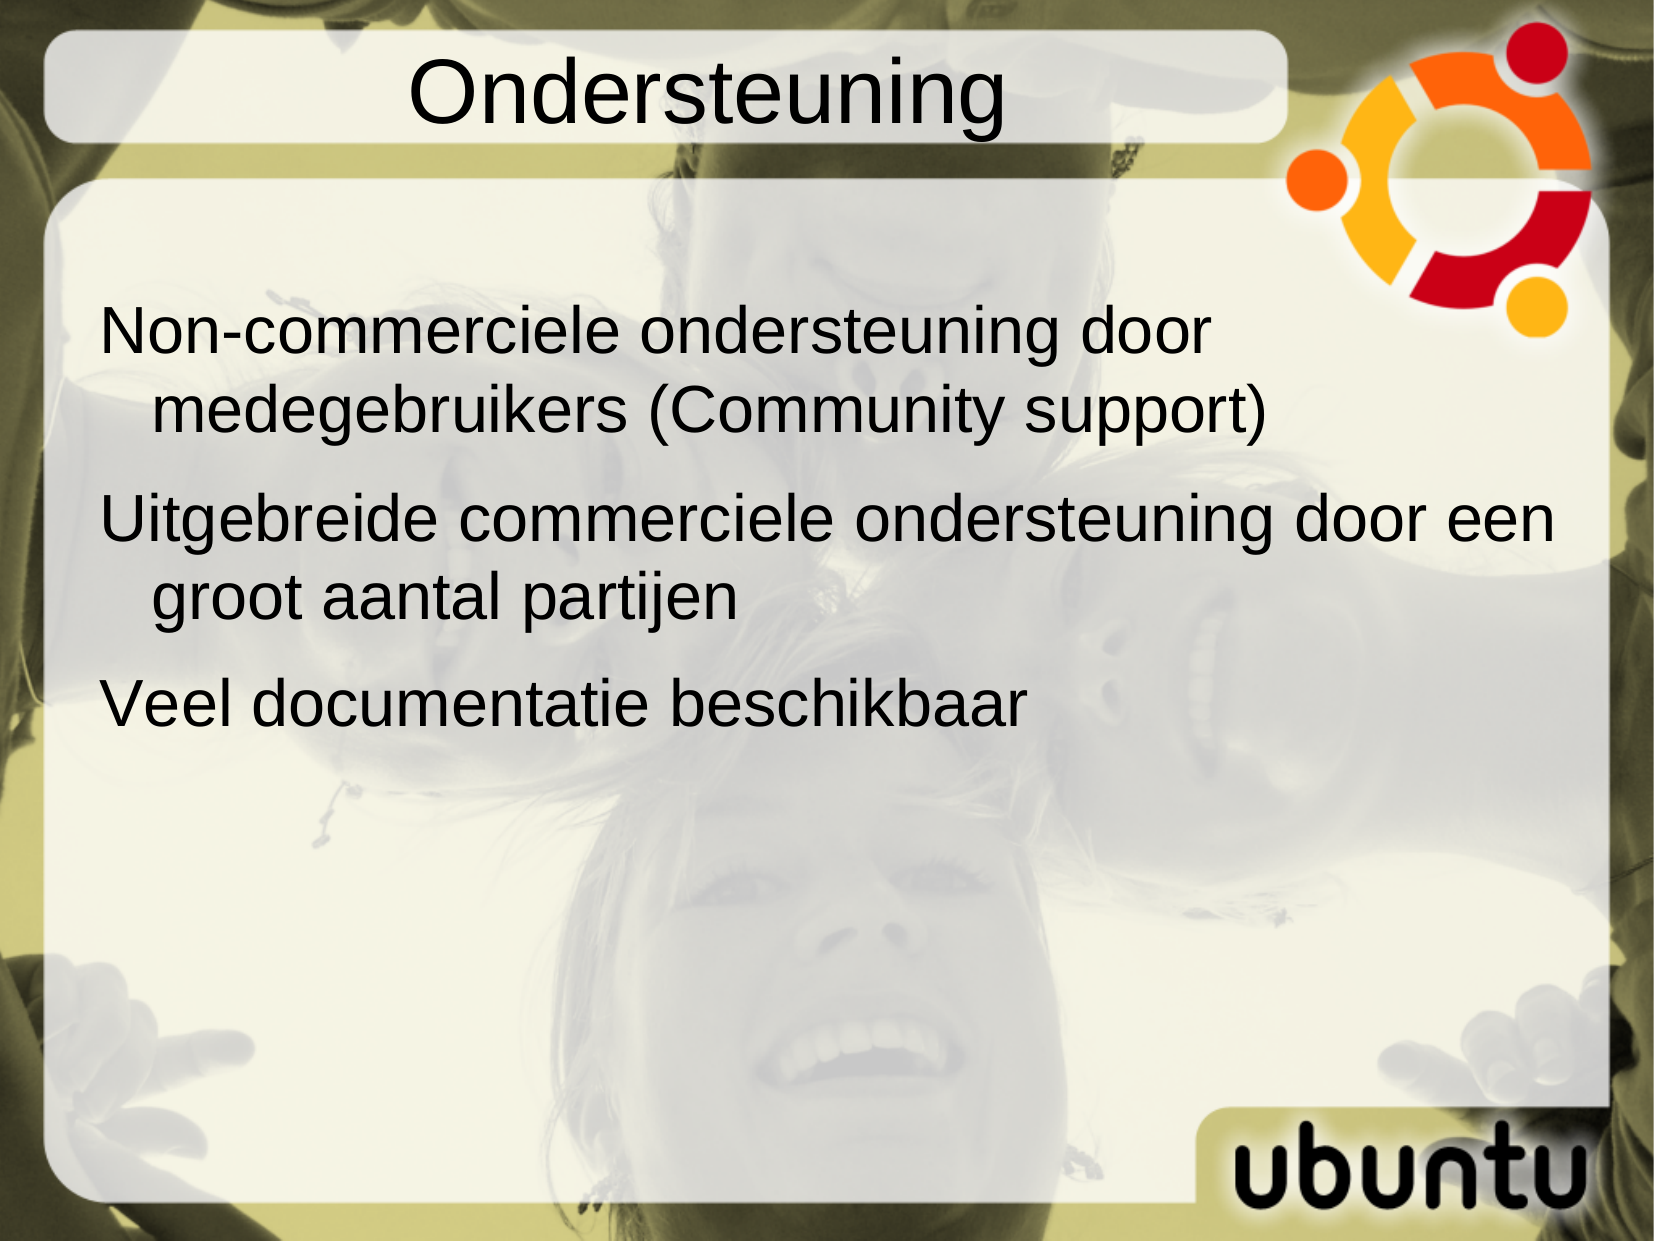

# Ondersteuning
Non-commerciele ondersteuning door medegebruikers (Community support)‏
Uitgebreide commerciele ondersteuning door een groot aantal partijen
Veel documentatie beschikbaar